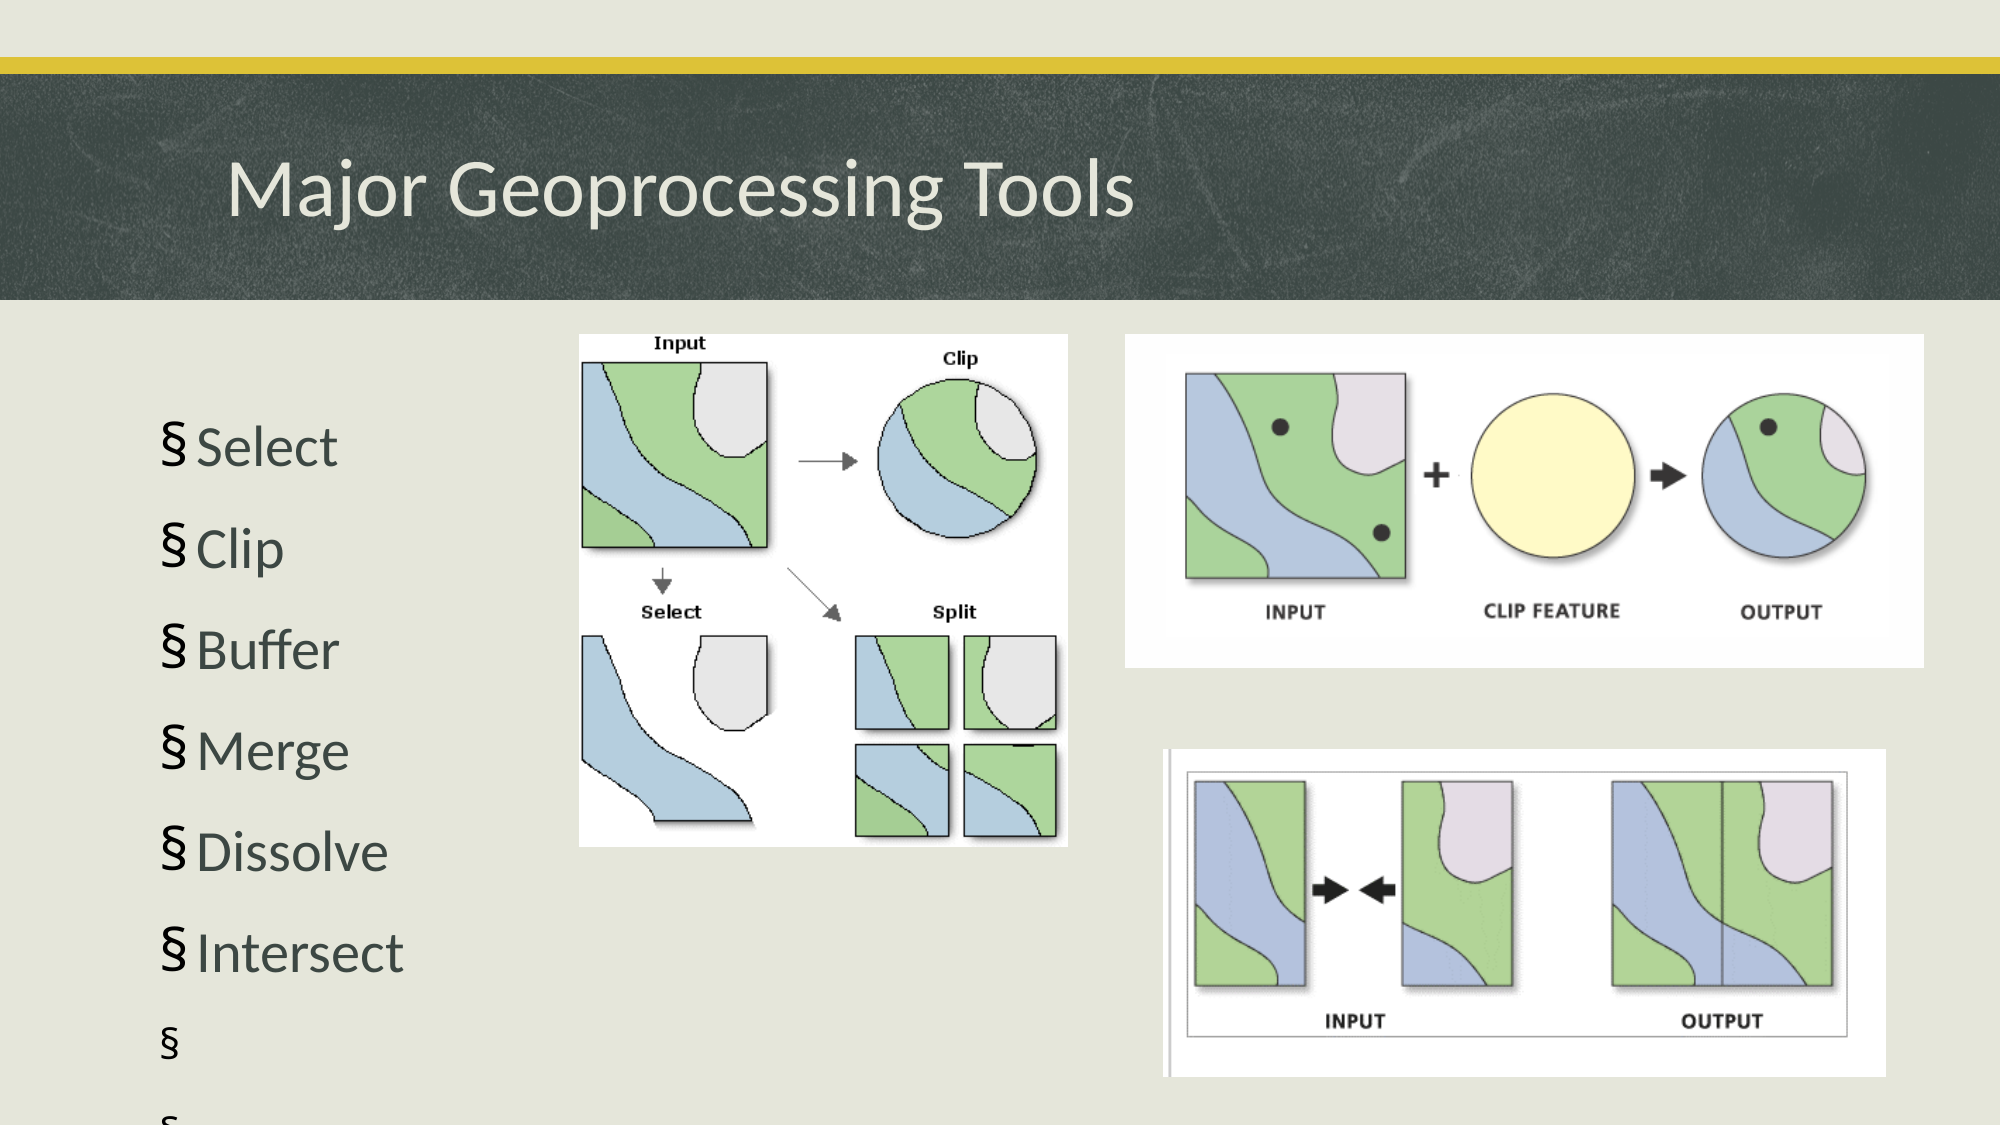

# Major Geoprocessing Tools
Select
Clip
Buffer
Merge
Dissolve
Intersect